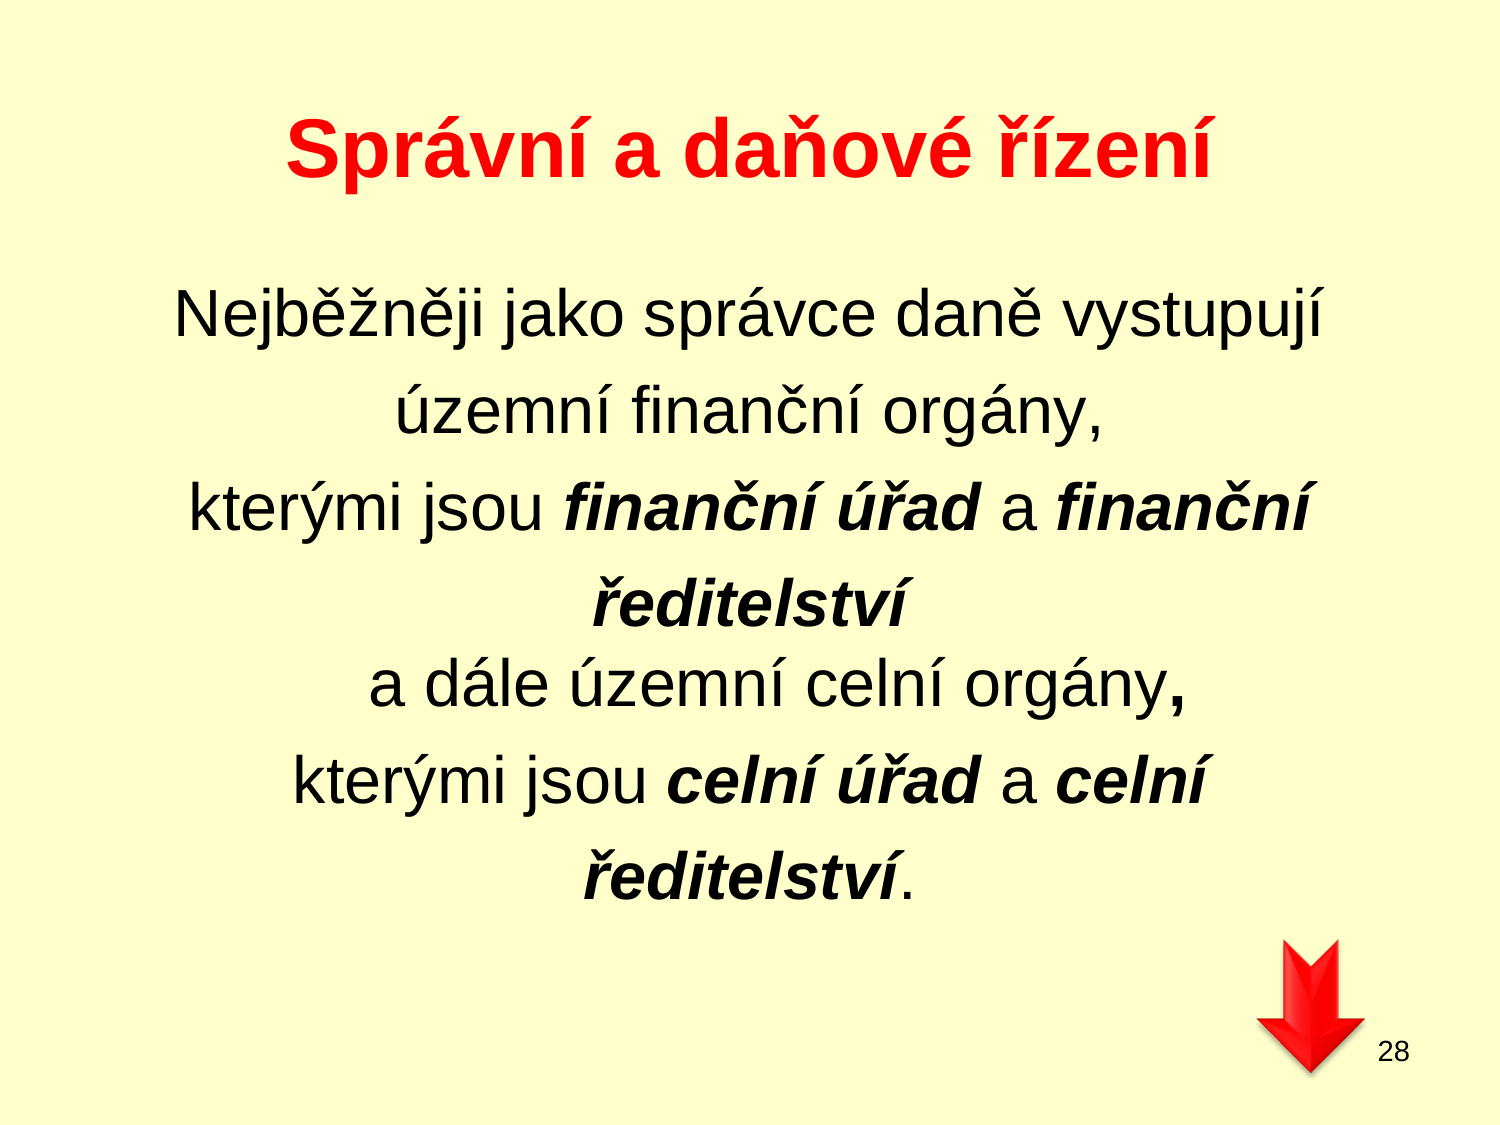

# Správní a daňové řízení
Nejběžněji jako správce daně vystupují
územní finanční orgány,
kterými jsou finanční úřad a finanční
ředitelství
a dále územní celní orgány,
kterými jsou celní úřad a celní
ředitelství.